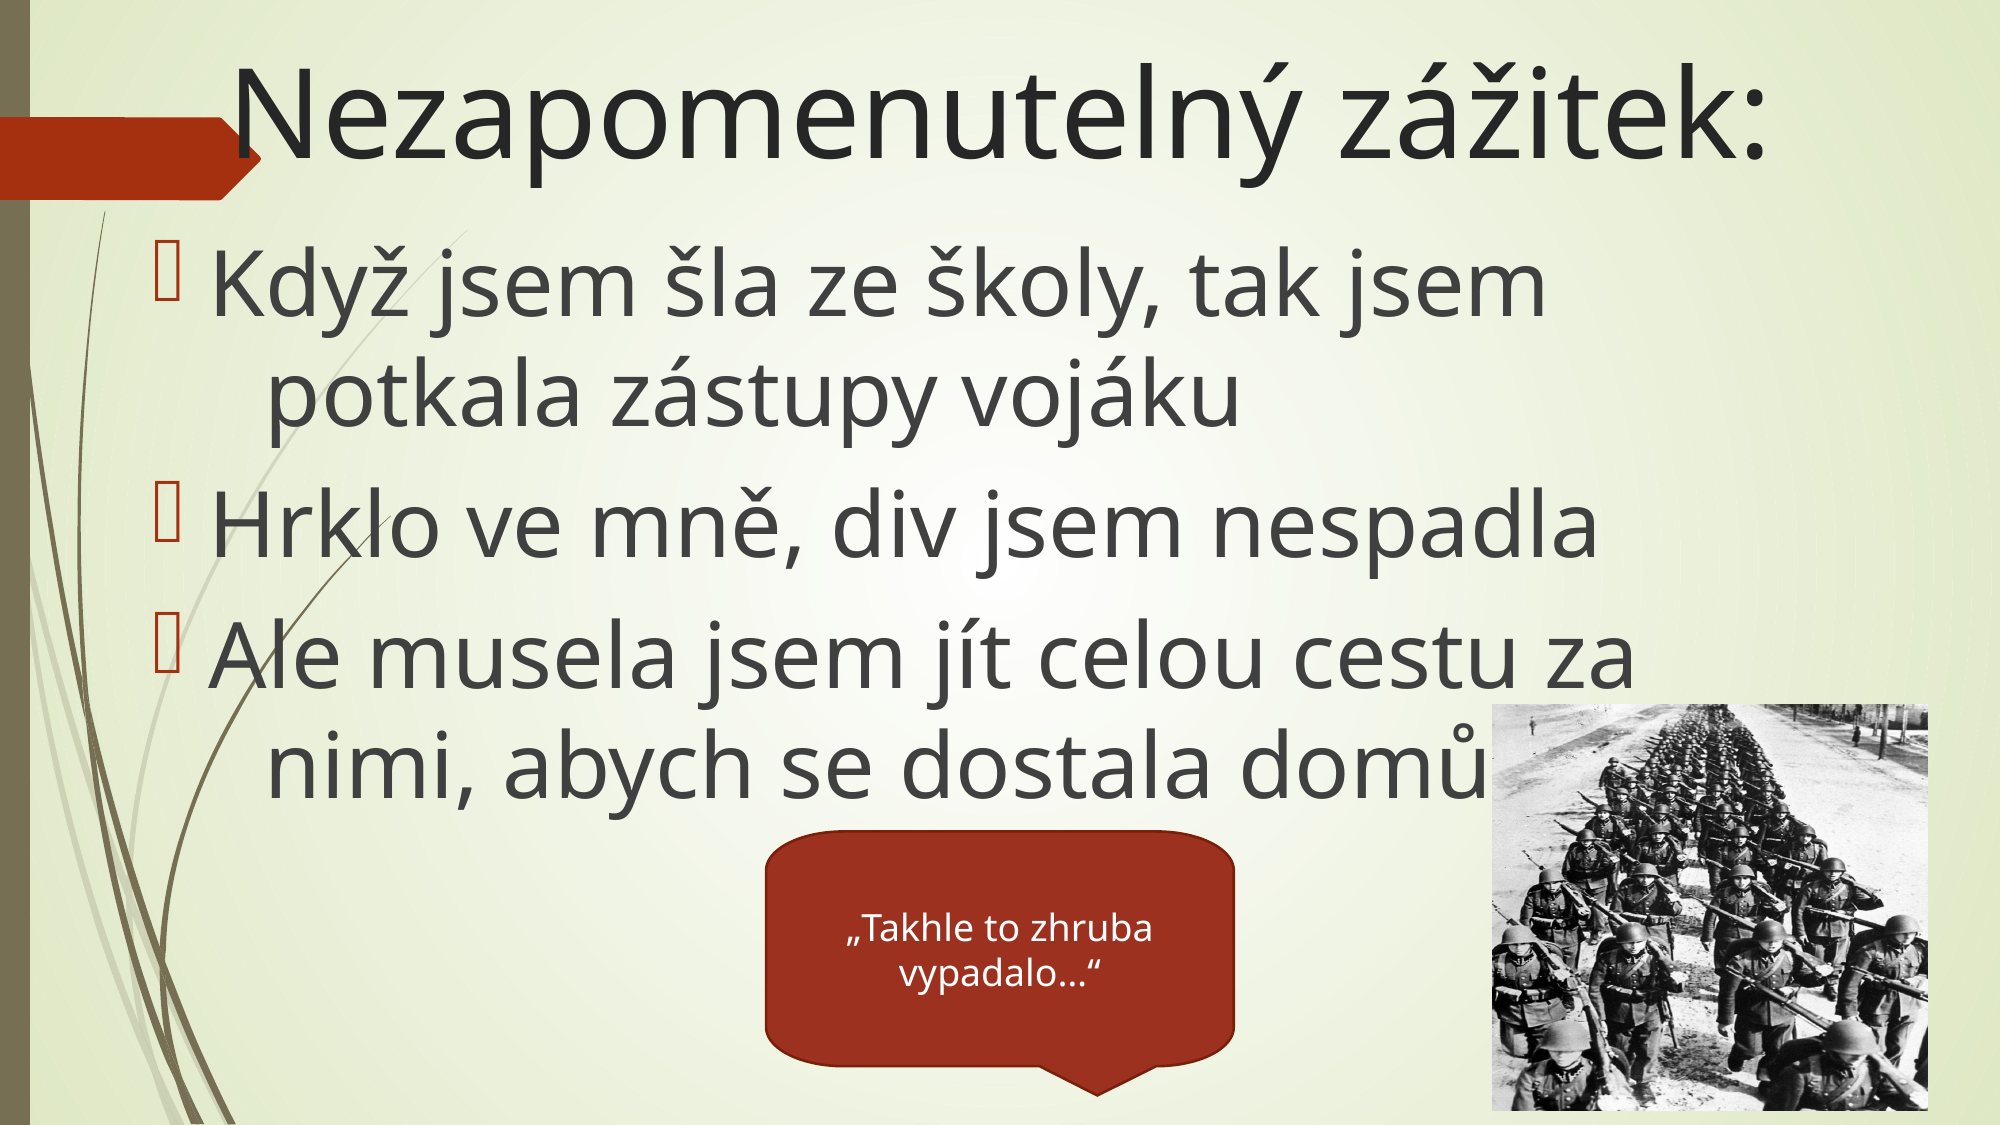

# Nezapomenutelný zážitek:
Když jsem šla ze školy, tak jsem potkala zástupy vojáku
Hrklo ve mně, div jsem nespadla
Ale musela jsem jít celou cestu za nimi, abych se dostala domů
„Takhle to zhruba vypadalo…“